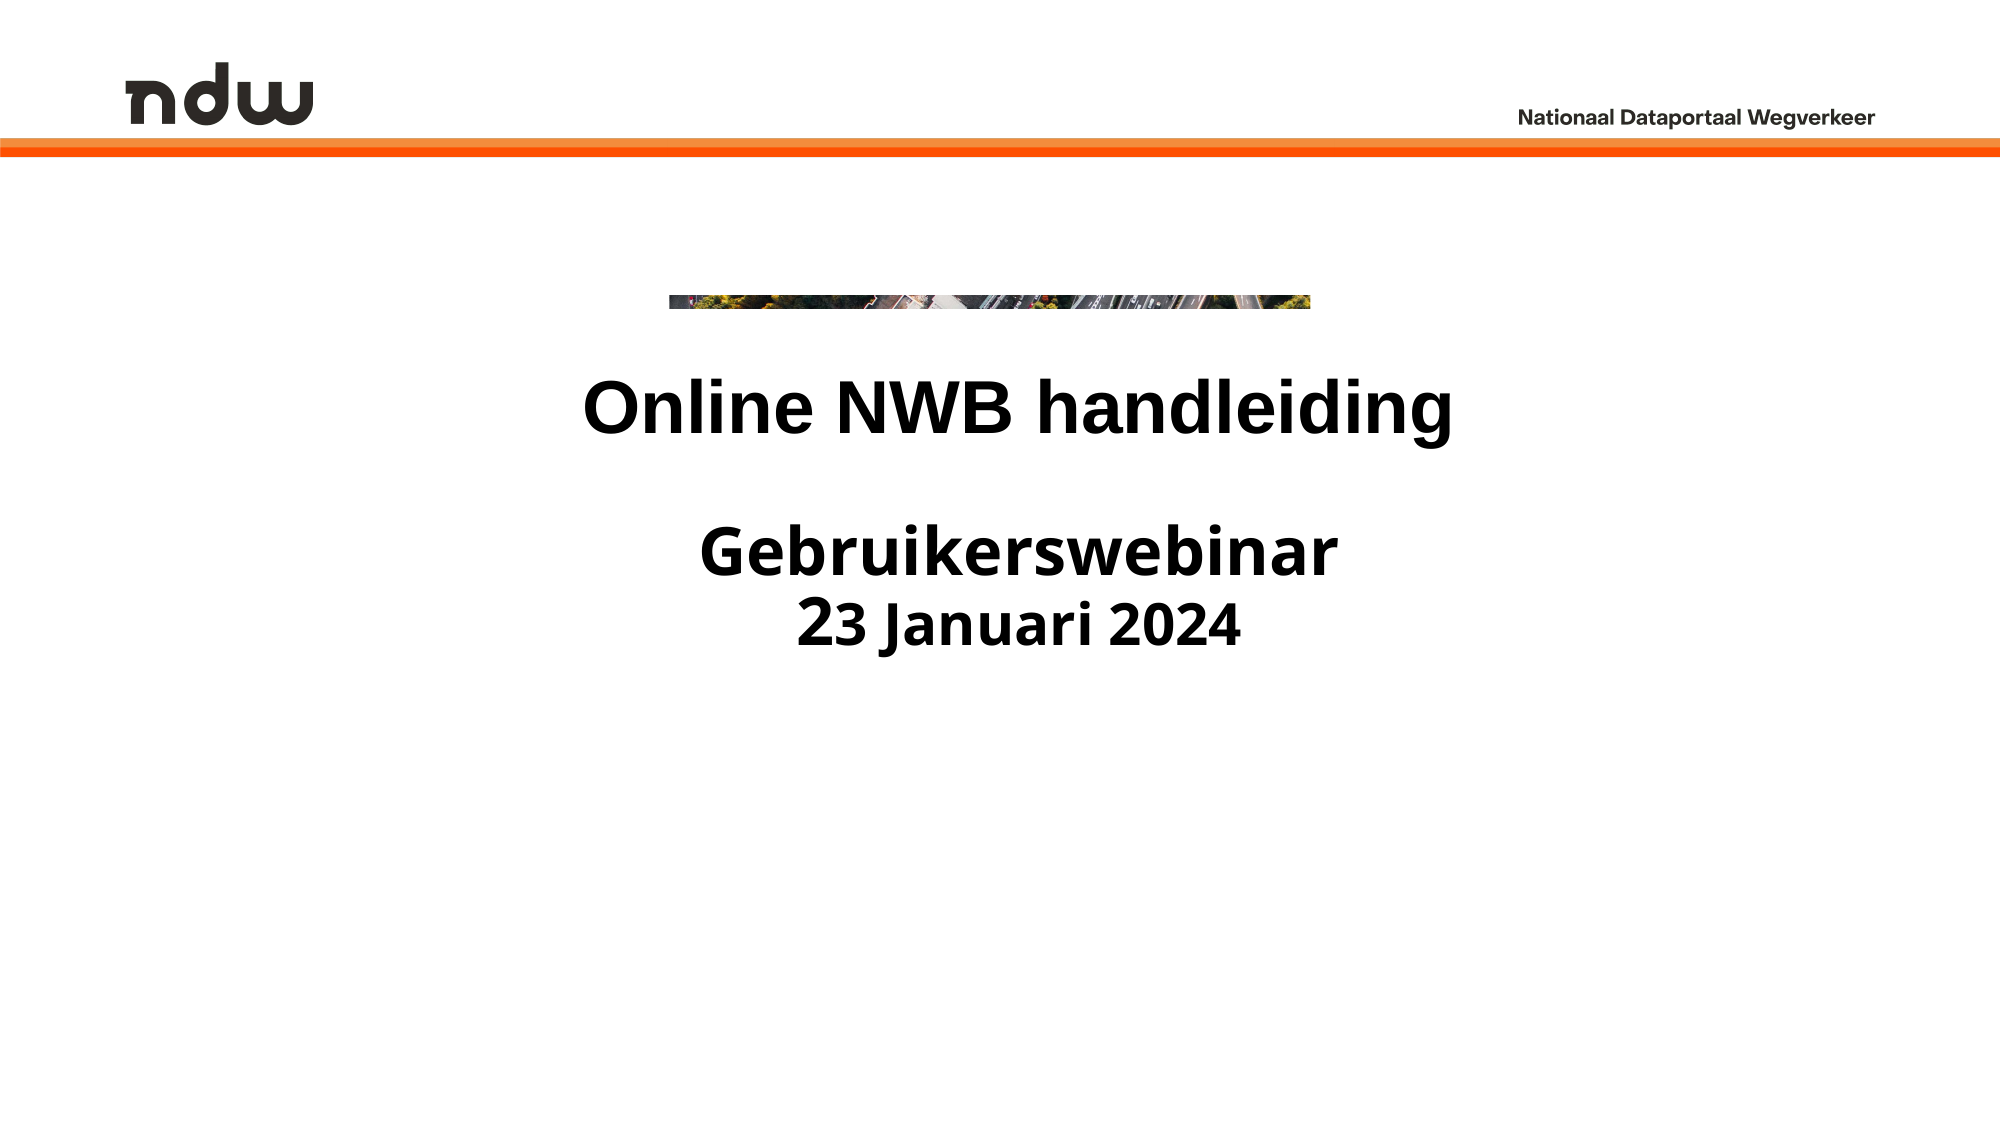

# Online NWB handleiding
Gebruikerswebinar
23 Januari 2024